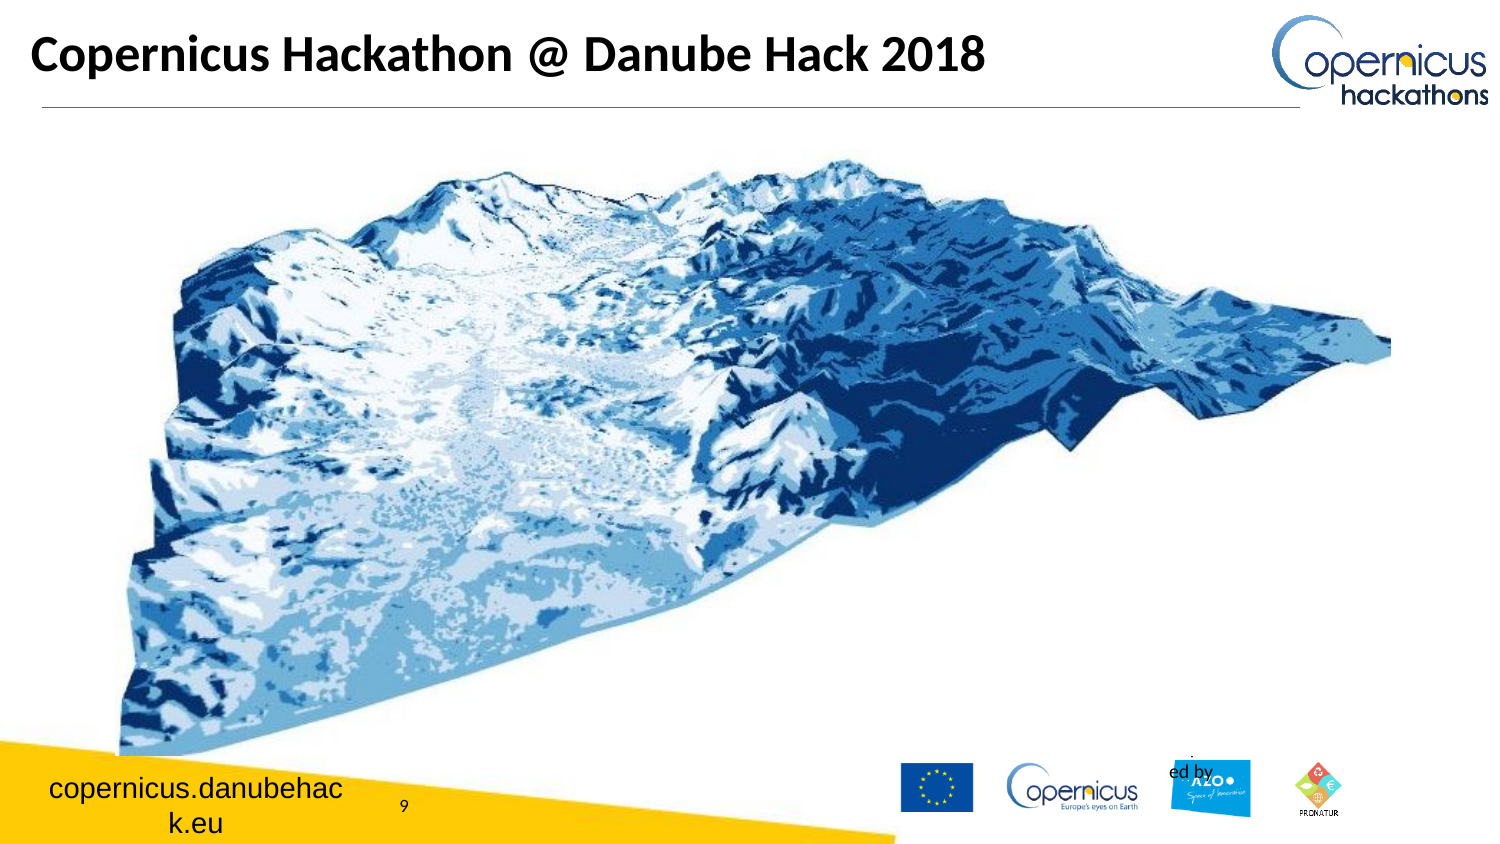

# Copernicus Hackathon @ Danube Hack 2018
copernicus.danubehack.eu